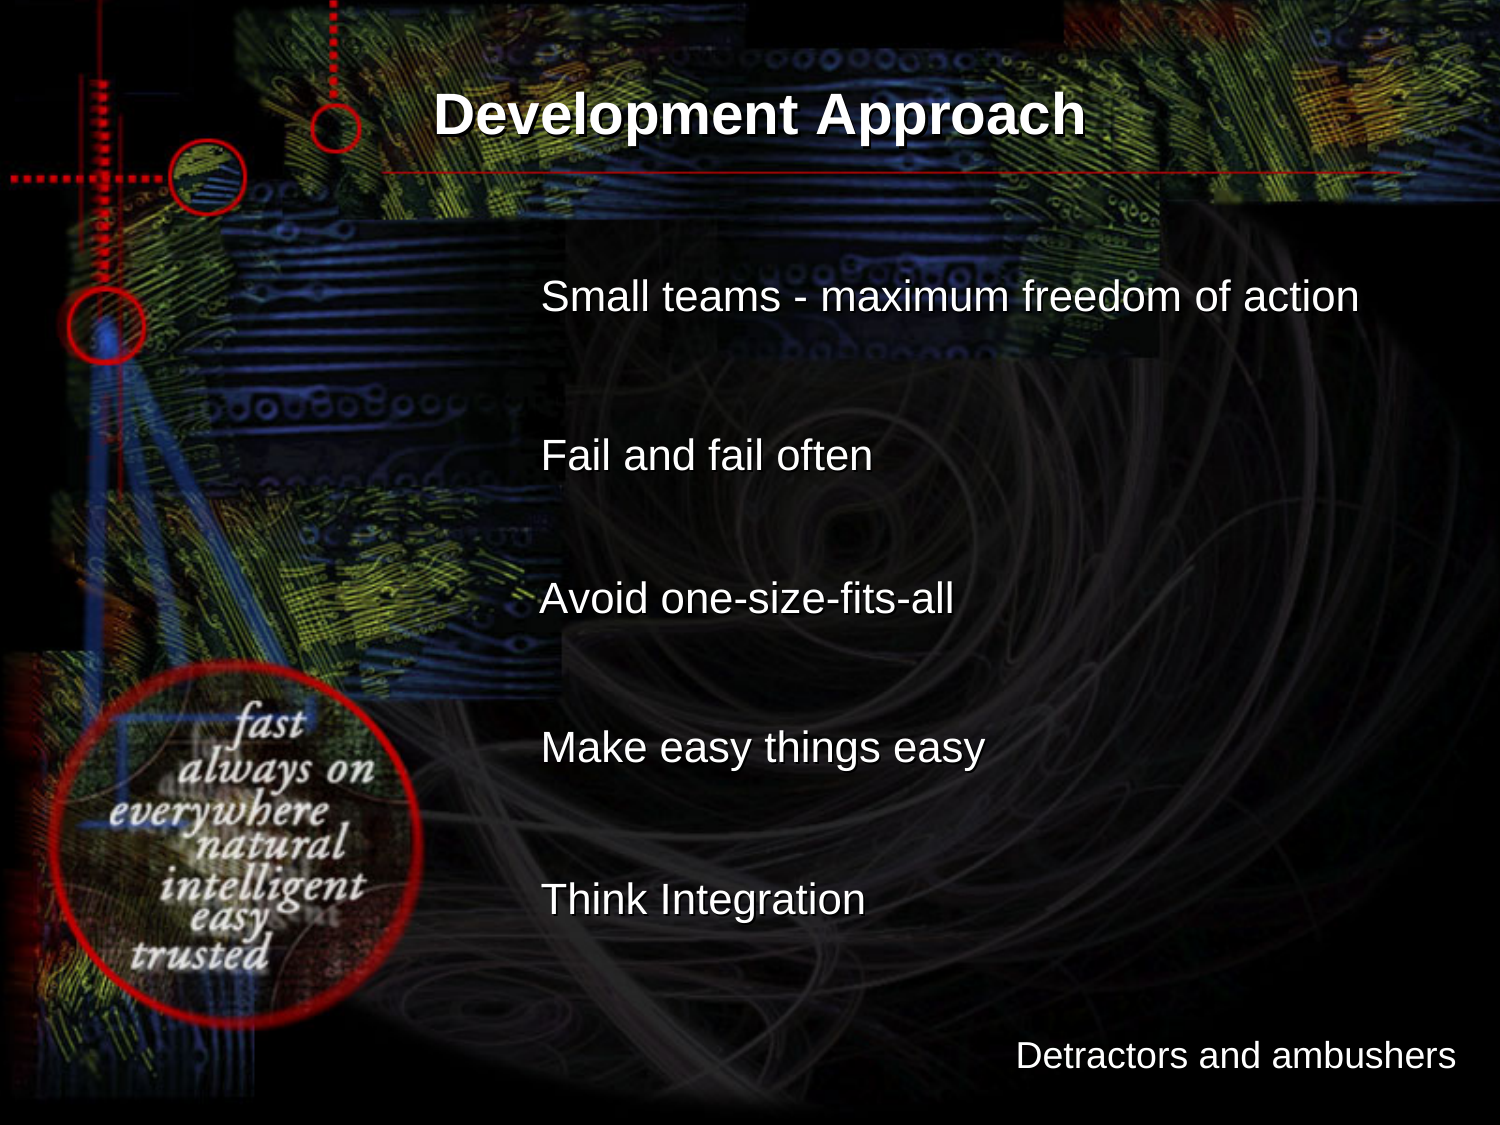

# Development Approach
Small teams - maximum freedom of action
Fail and fail often
Avoid one-size-fits-all
Make easy things easy
Think Integration
Detractors and ambushers